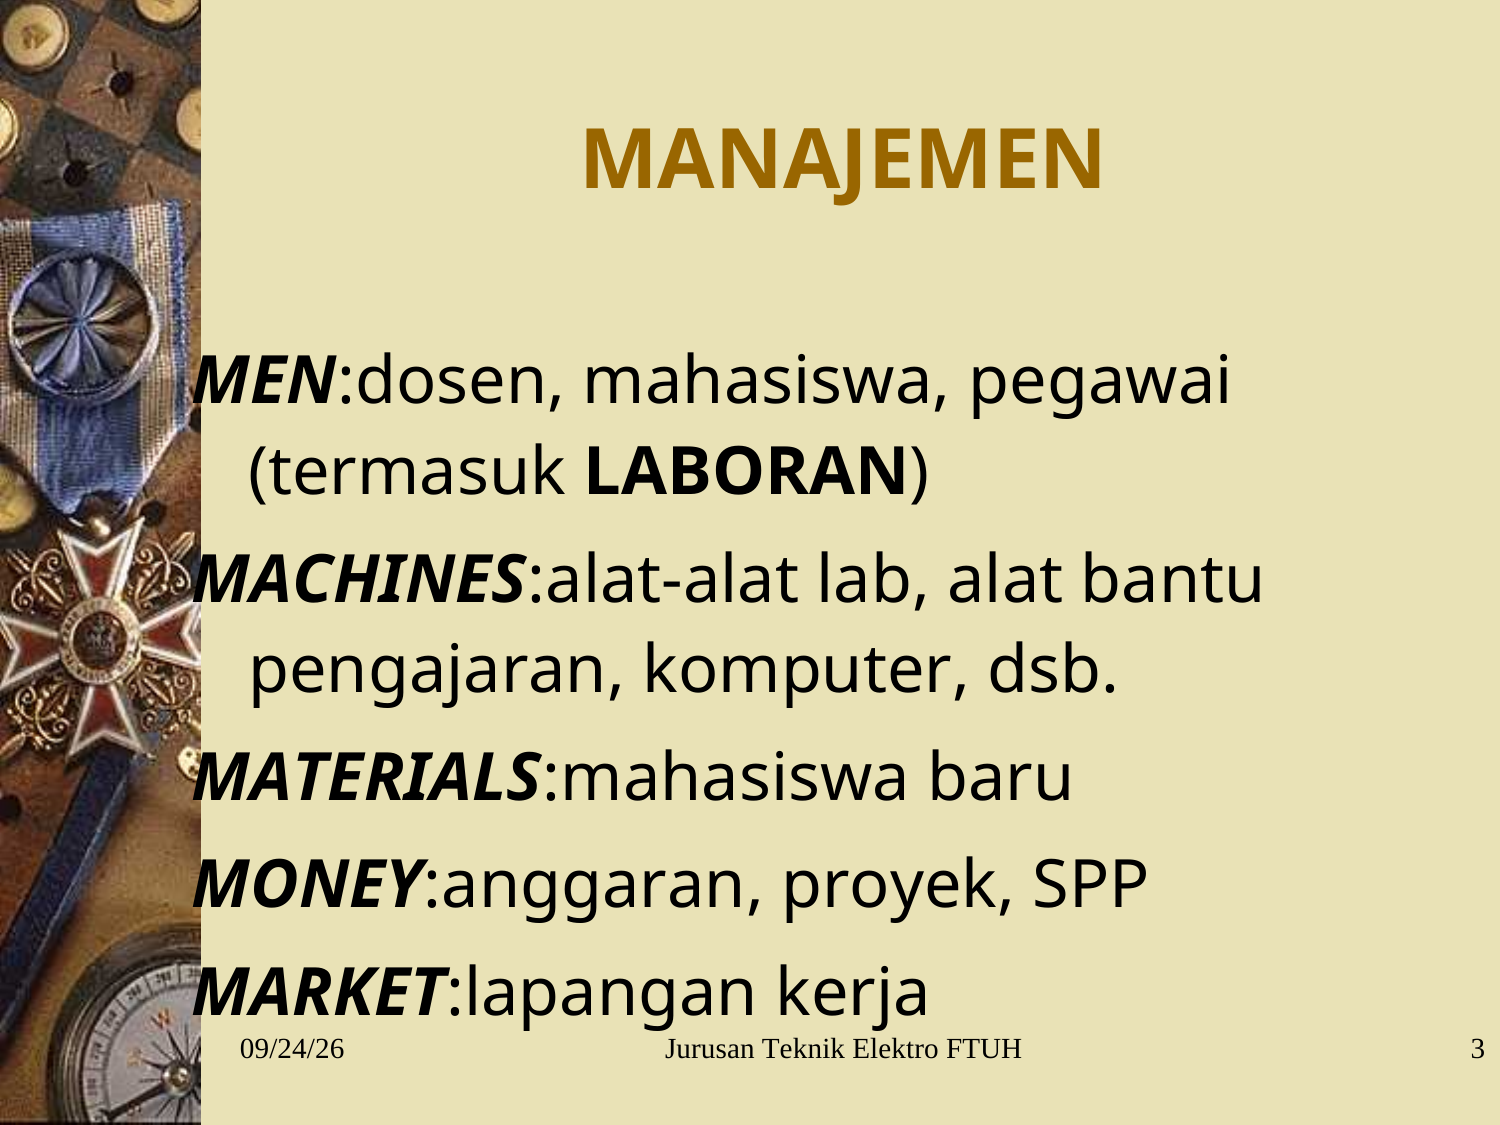

# MANAJEMEN
MEN:dosen, mahasiswa, pegawai (termasuk LABORAN)
MACHINES:alat-alat lab, alat bantu pengajaran, komputer, dsb.
MATERIALS:mahasiswa baru
MONEY:anggaran, proyek, SPP
MARKET:lapangan kerja
Jurusan Teknik Elektro FTUH
3